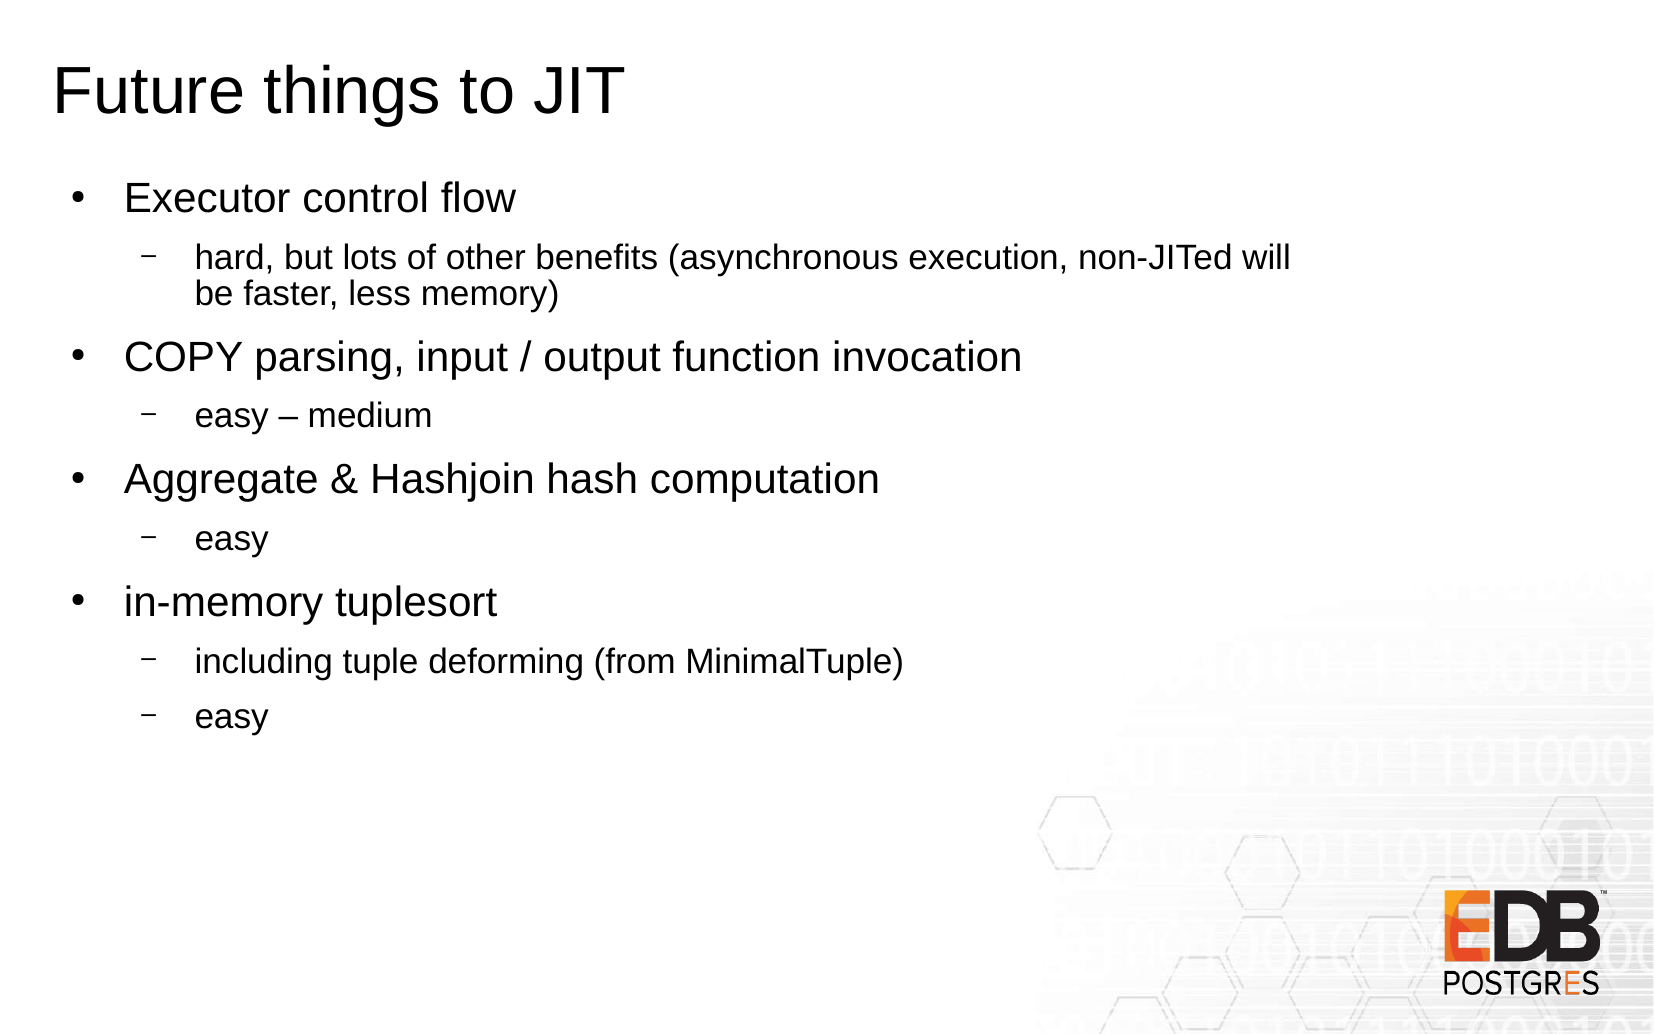

# Future things to JIT
Executor control flow
hard, but lots of other benefits (asynchronous execution, non-JITed will be faster, less memory)
COPY parsing, input / output function invocation
easy – medium
Aggregate & Hashjoin hash computation
easy
in-memory tuplesort
including tuple deforming (from MinimalTuple)
easy